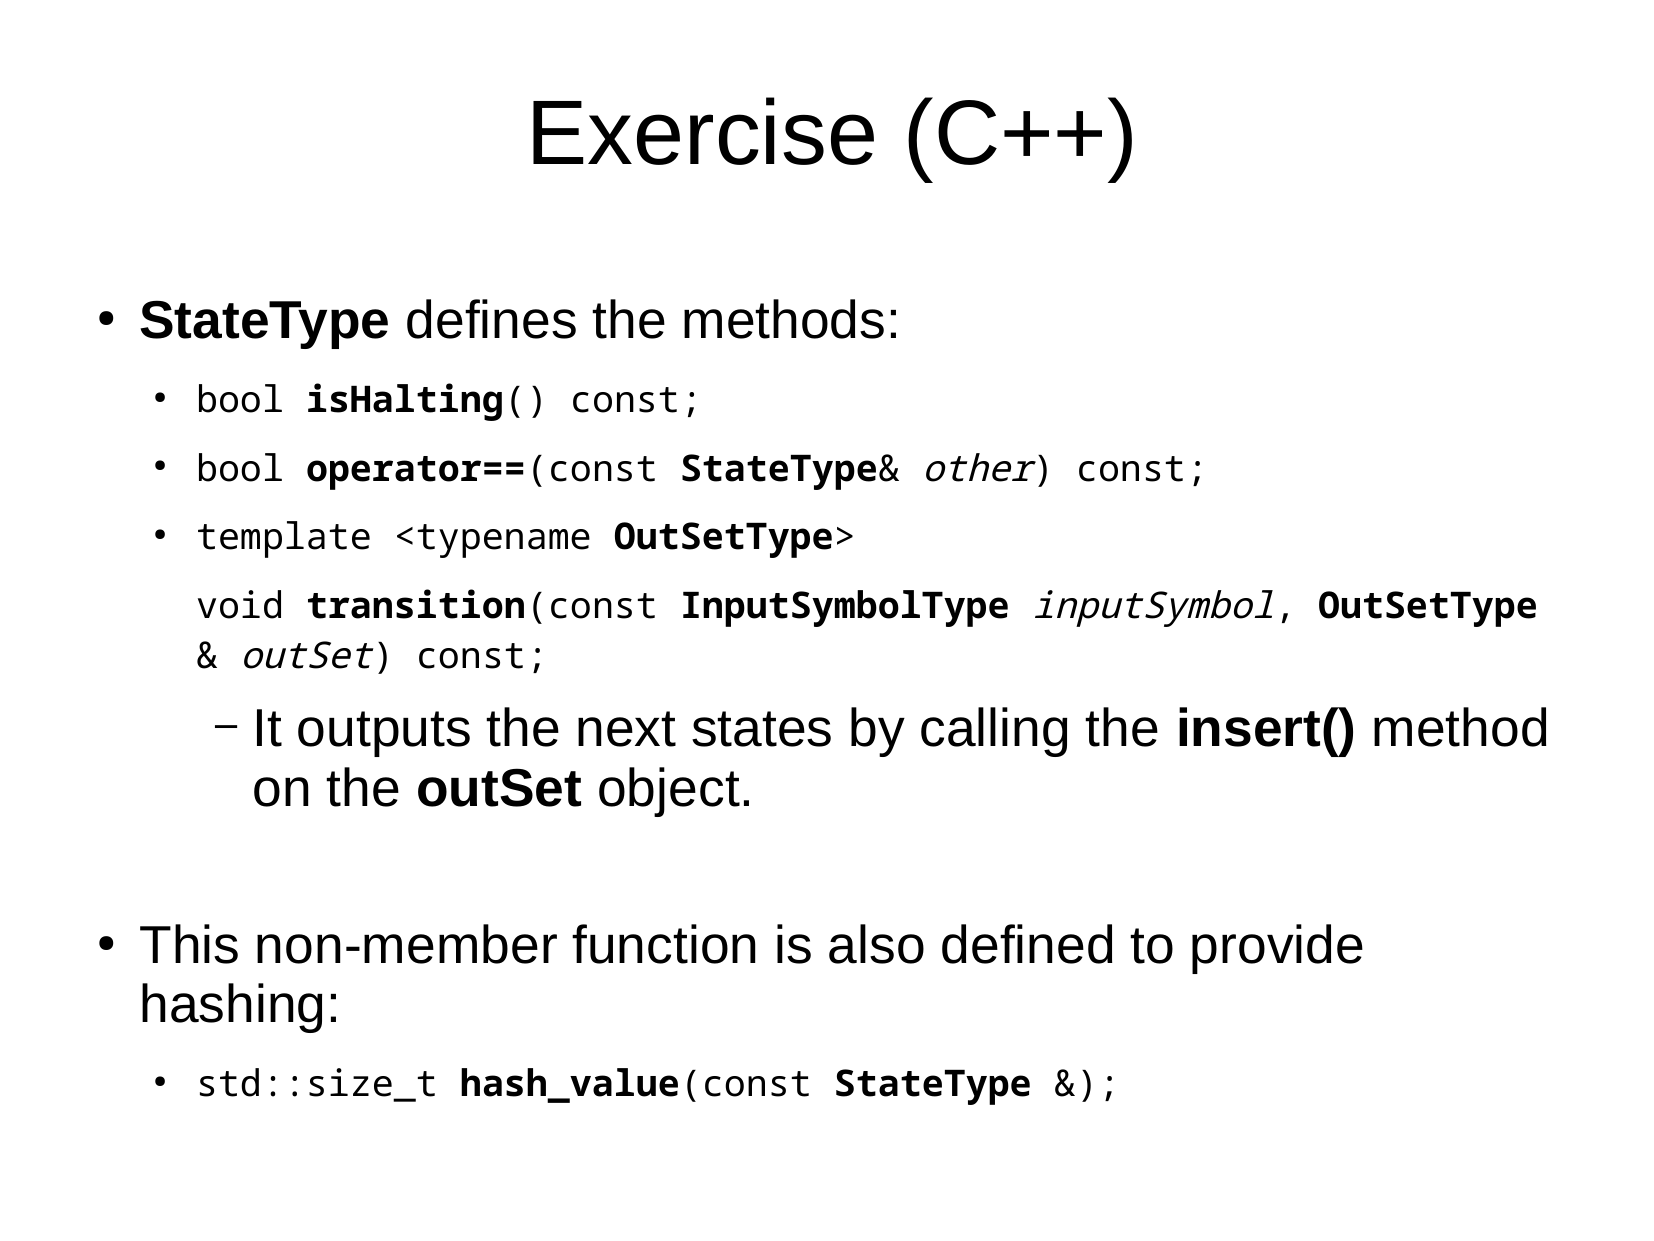

# Exercise (C++)
StateType defines the methods:
bool isHalting() const;
bool operator==(const StateType& other) const;
template <typename OutSetType>
void transition(const InputSymbolType inputSymbol, OutSetType & outSet) const;
It outputs the next states by calling the insert() method on the outSet object.
This non-member function is also defined to provide hashing:
std::size_t hash_value(const StateType &);